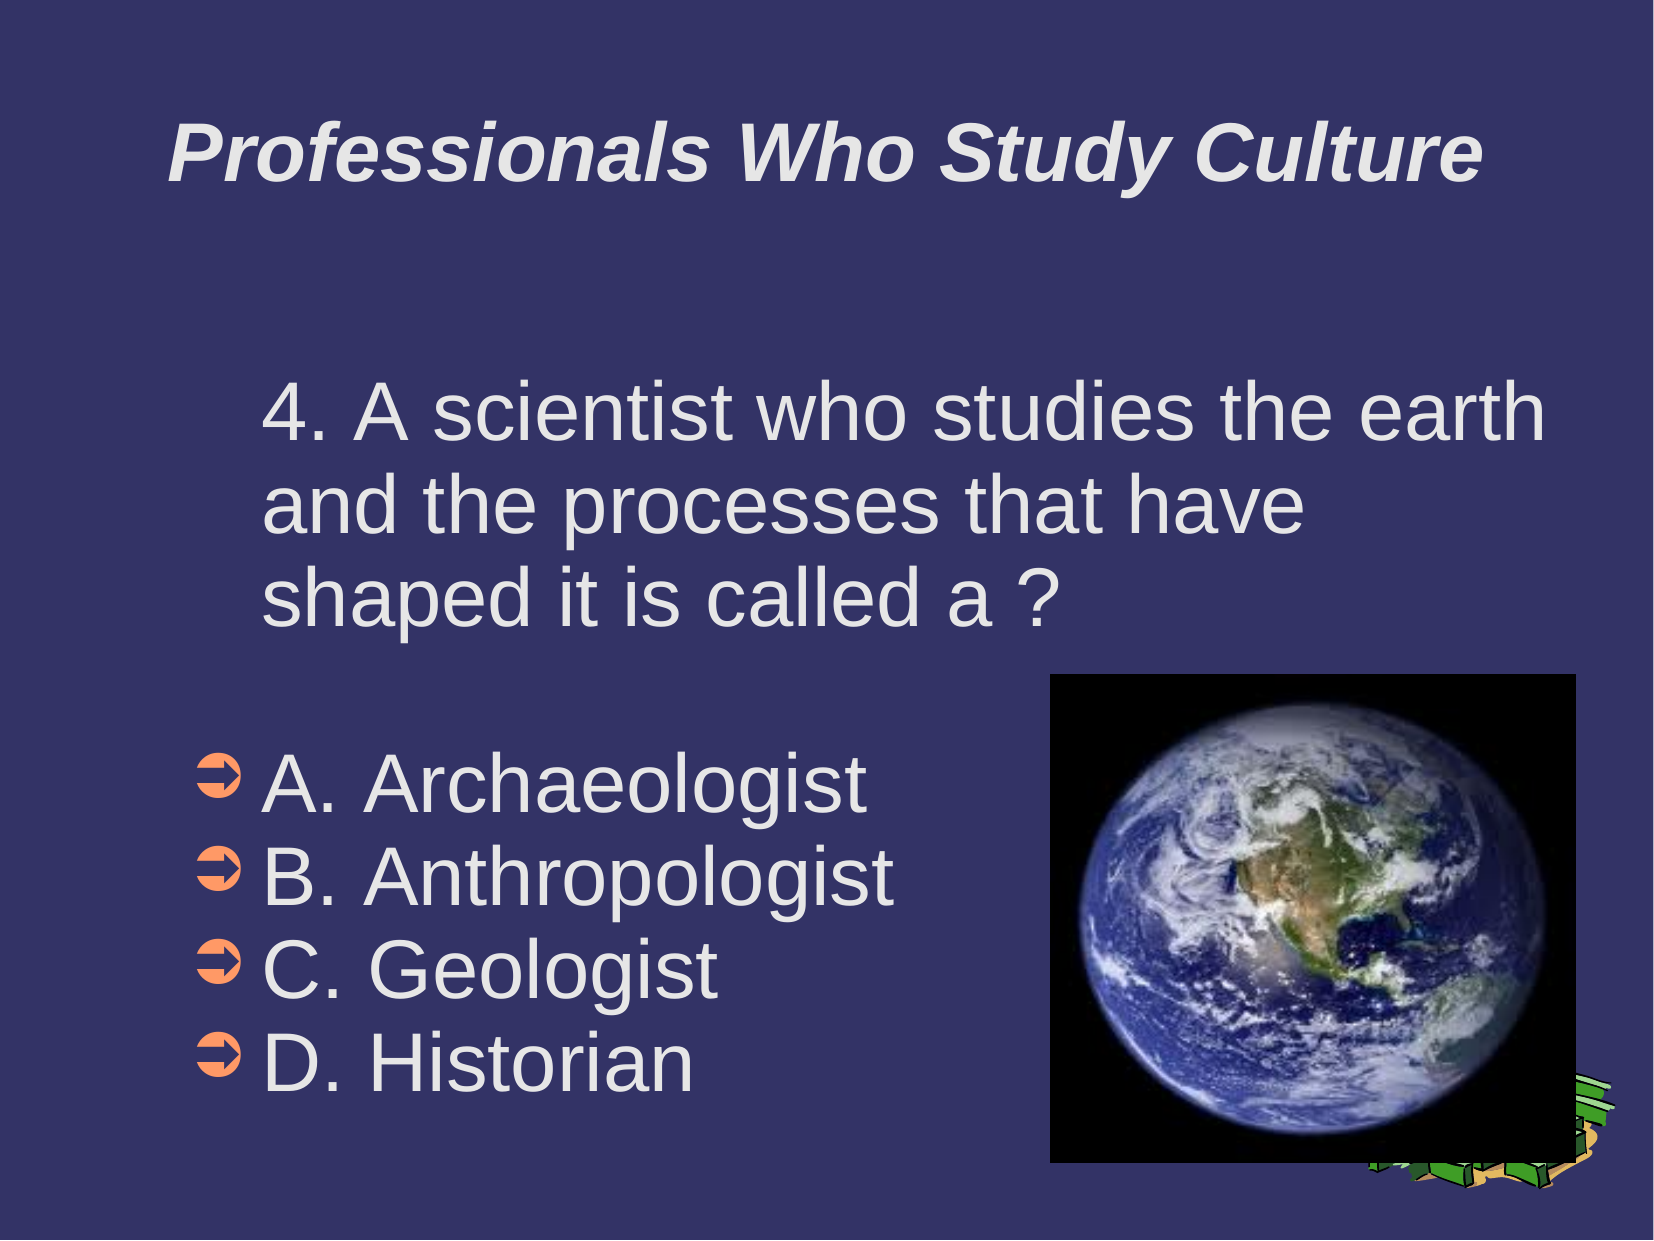

# Professionals Who Study Culture
4. A scientist who studies the earth and the processes that have shaped it is called a ?
A. Archaeologist
B. Anthropologist
C. Geologist
D. Historian